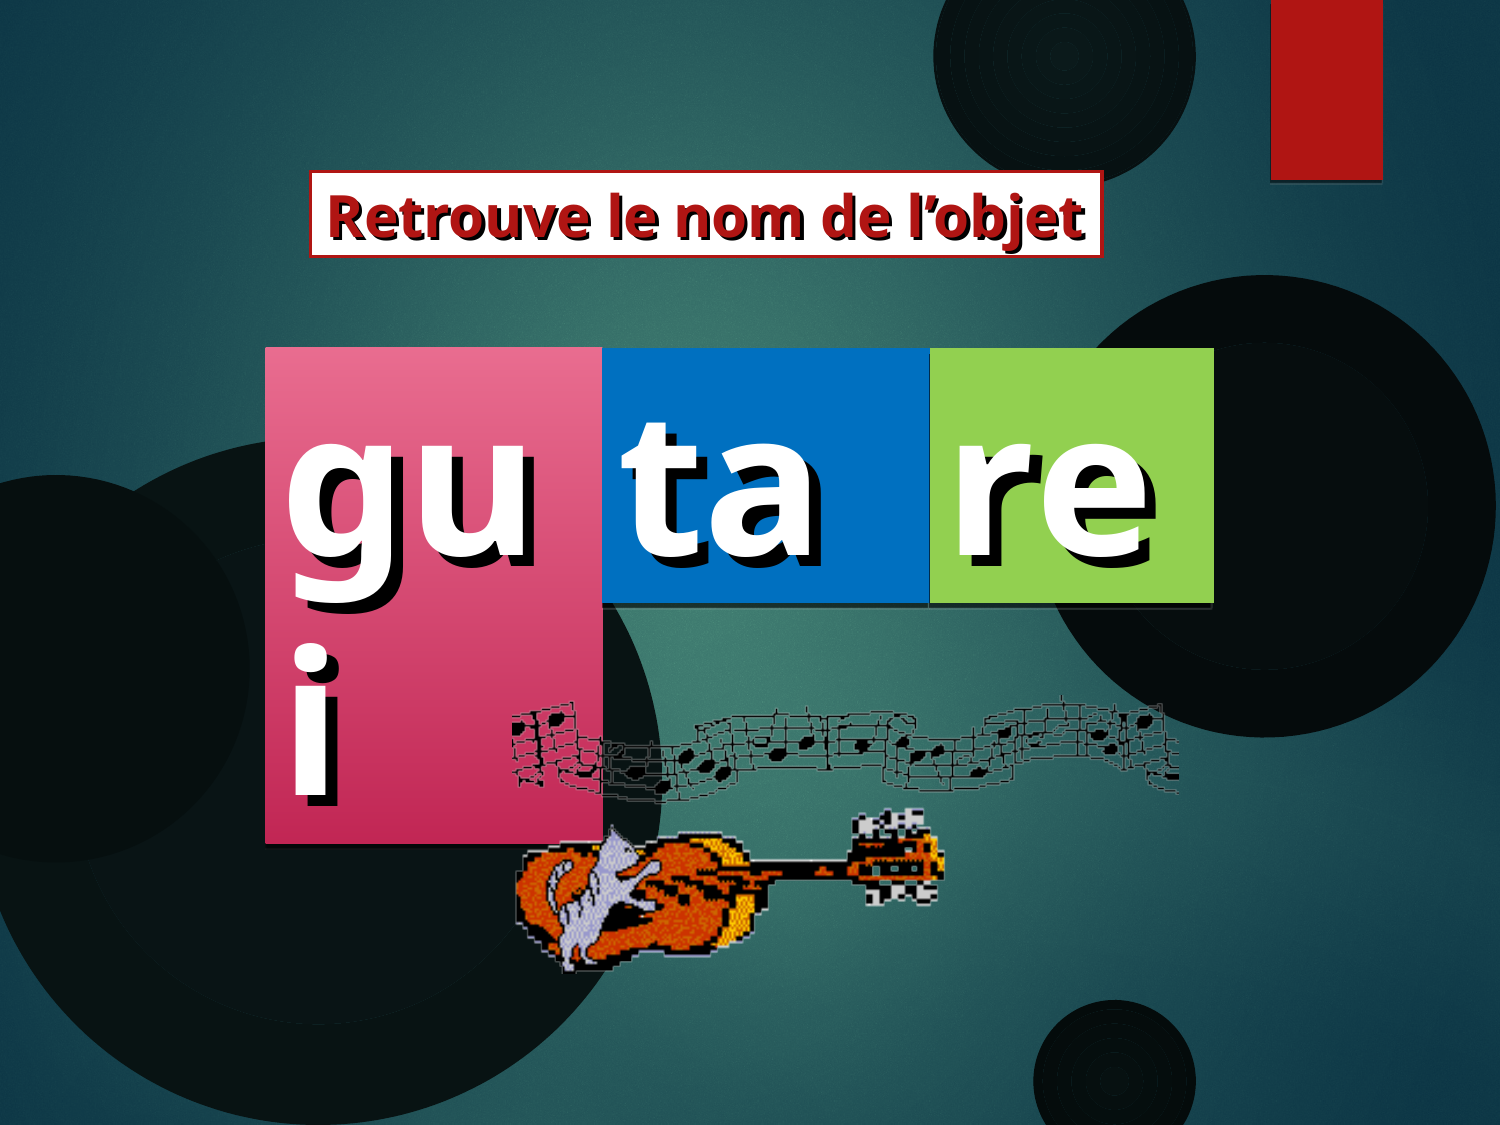

Retrouve le nom de l’objet
gui
ta
re